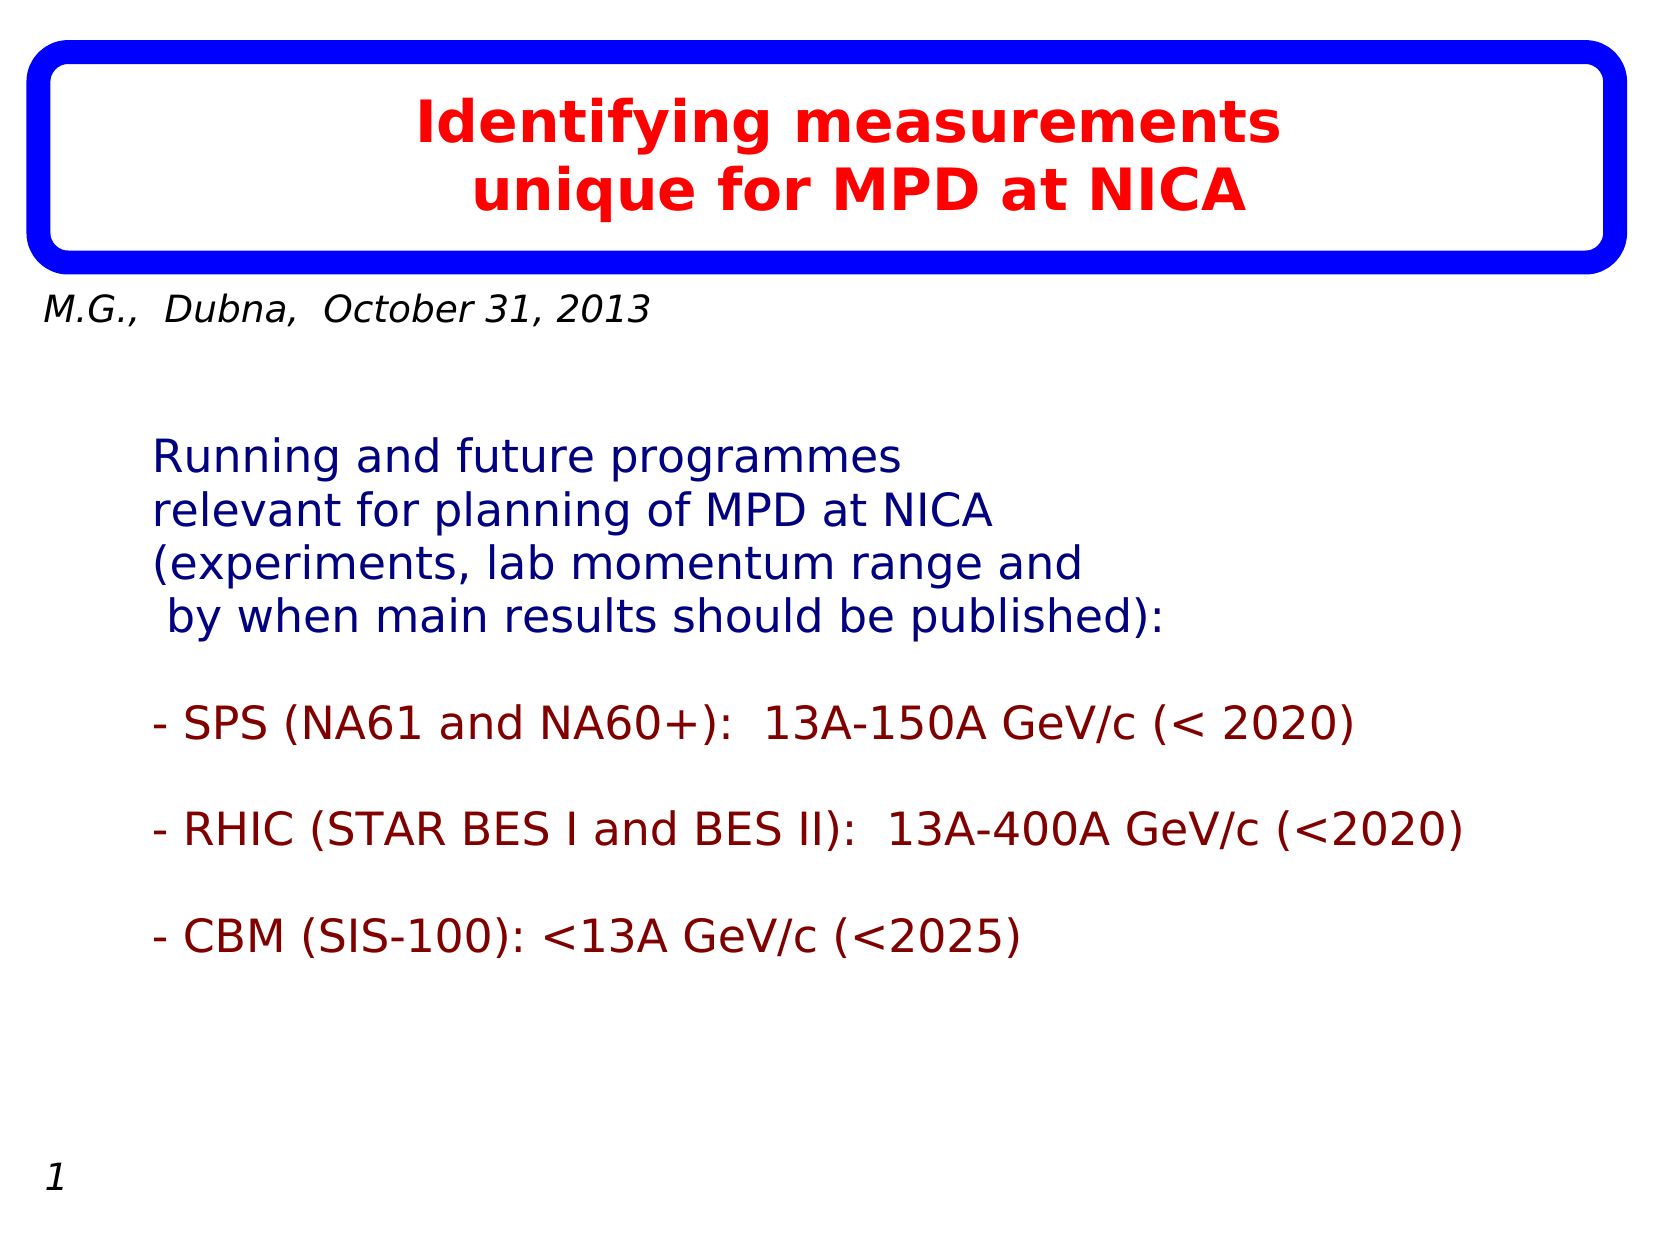

#
Identifying measurements
unique for MPD at NICA
M.G., Dubna, October 31, 2013
Running and future programmes
relevant for planning of MPD at NICA
(experiments, lab momentum range and
 by when main results should be published):
- SPS (NA61 and NA60+): 13A-150A GeV/c (< 2020)
- RHIC (STAR BES I and BES II): 13A-400A GeV/c (<2020)
- CBM (SIS-100): <13A GeV/c (<2025)